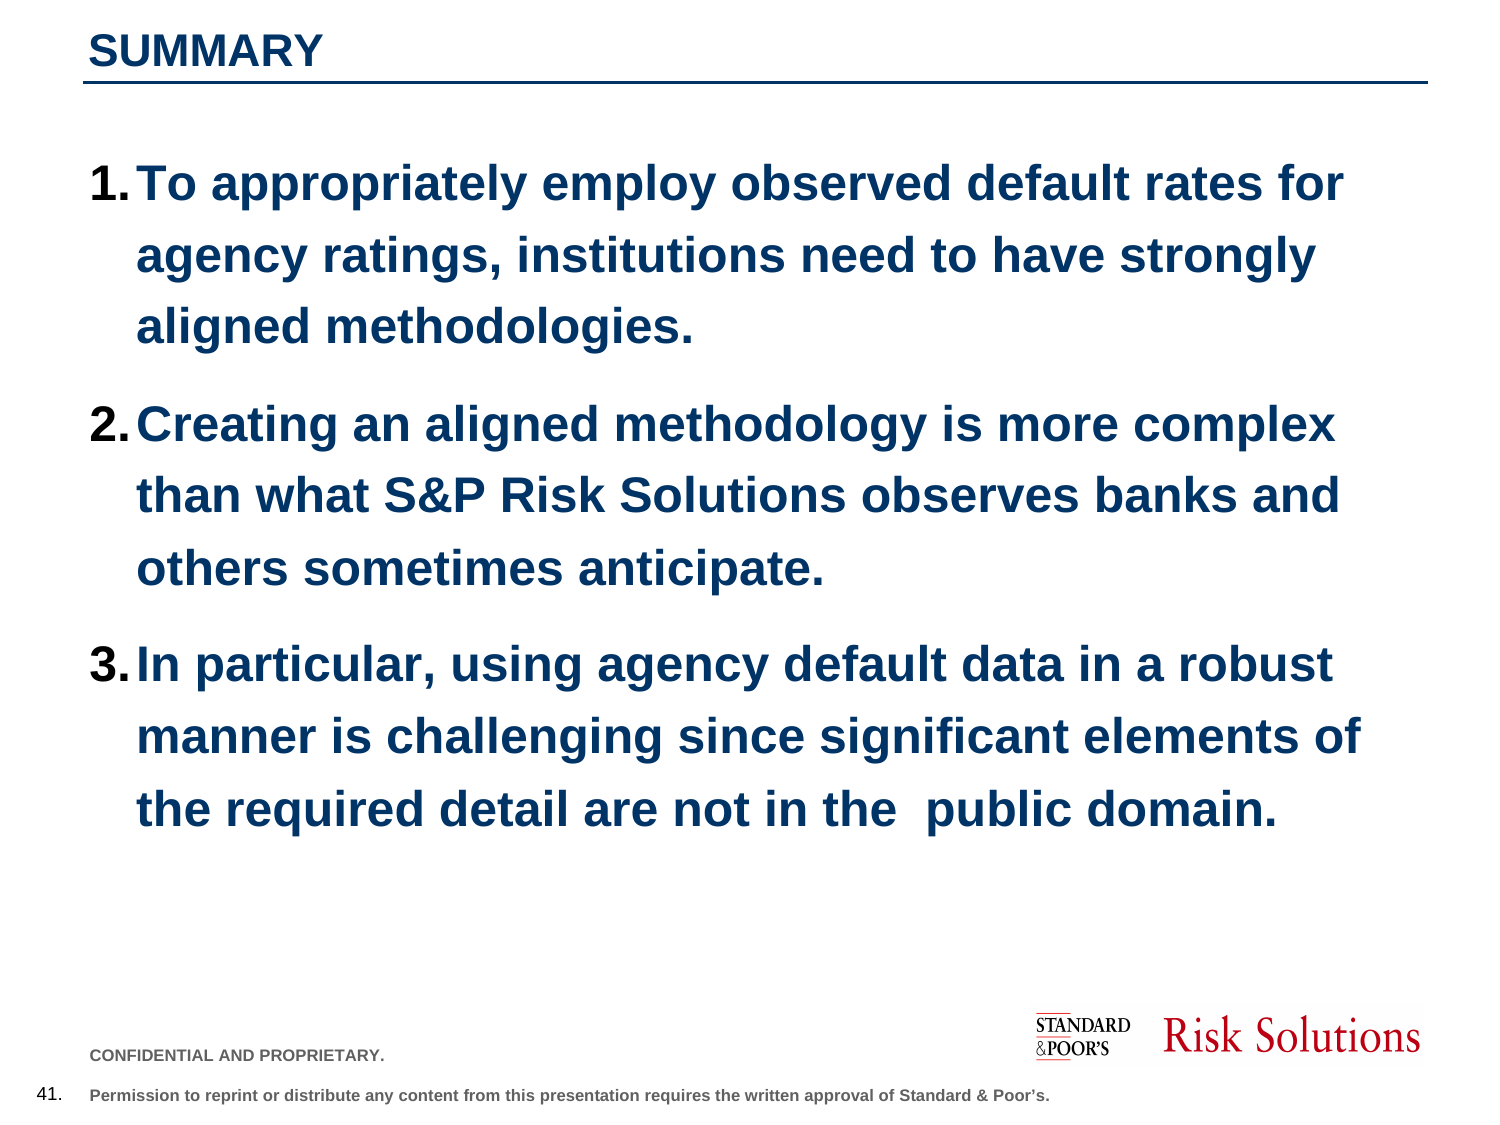

# SUMMARY
To appropriately employ observed default rates for agency ratings, institutions need to have strongly aligned methodologies.
Creating an aligned methodology is more complex than what S&P Risk Solutions observes banks and others sometimes anticipate.
In particular, using agency default data in a robust manner is challenging since significant elements of the required detail are not in the public domain.